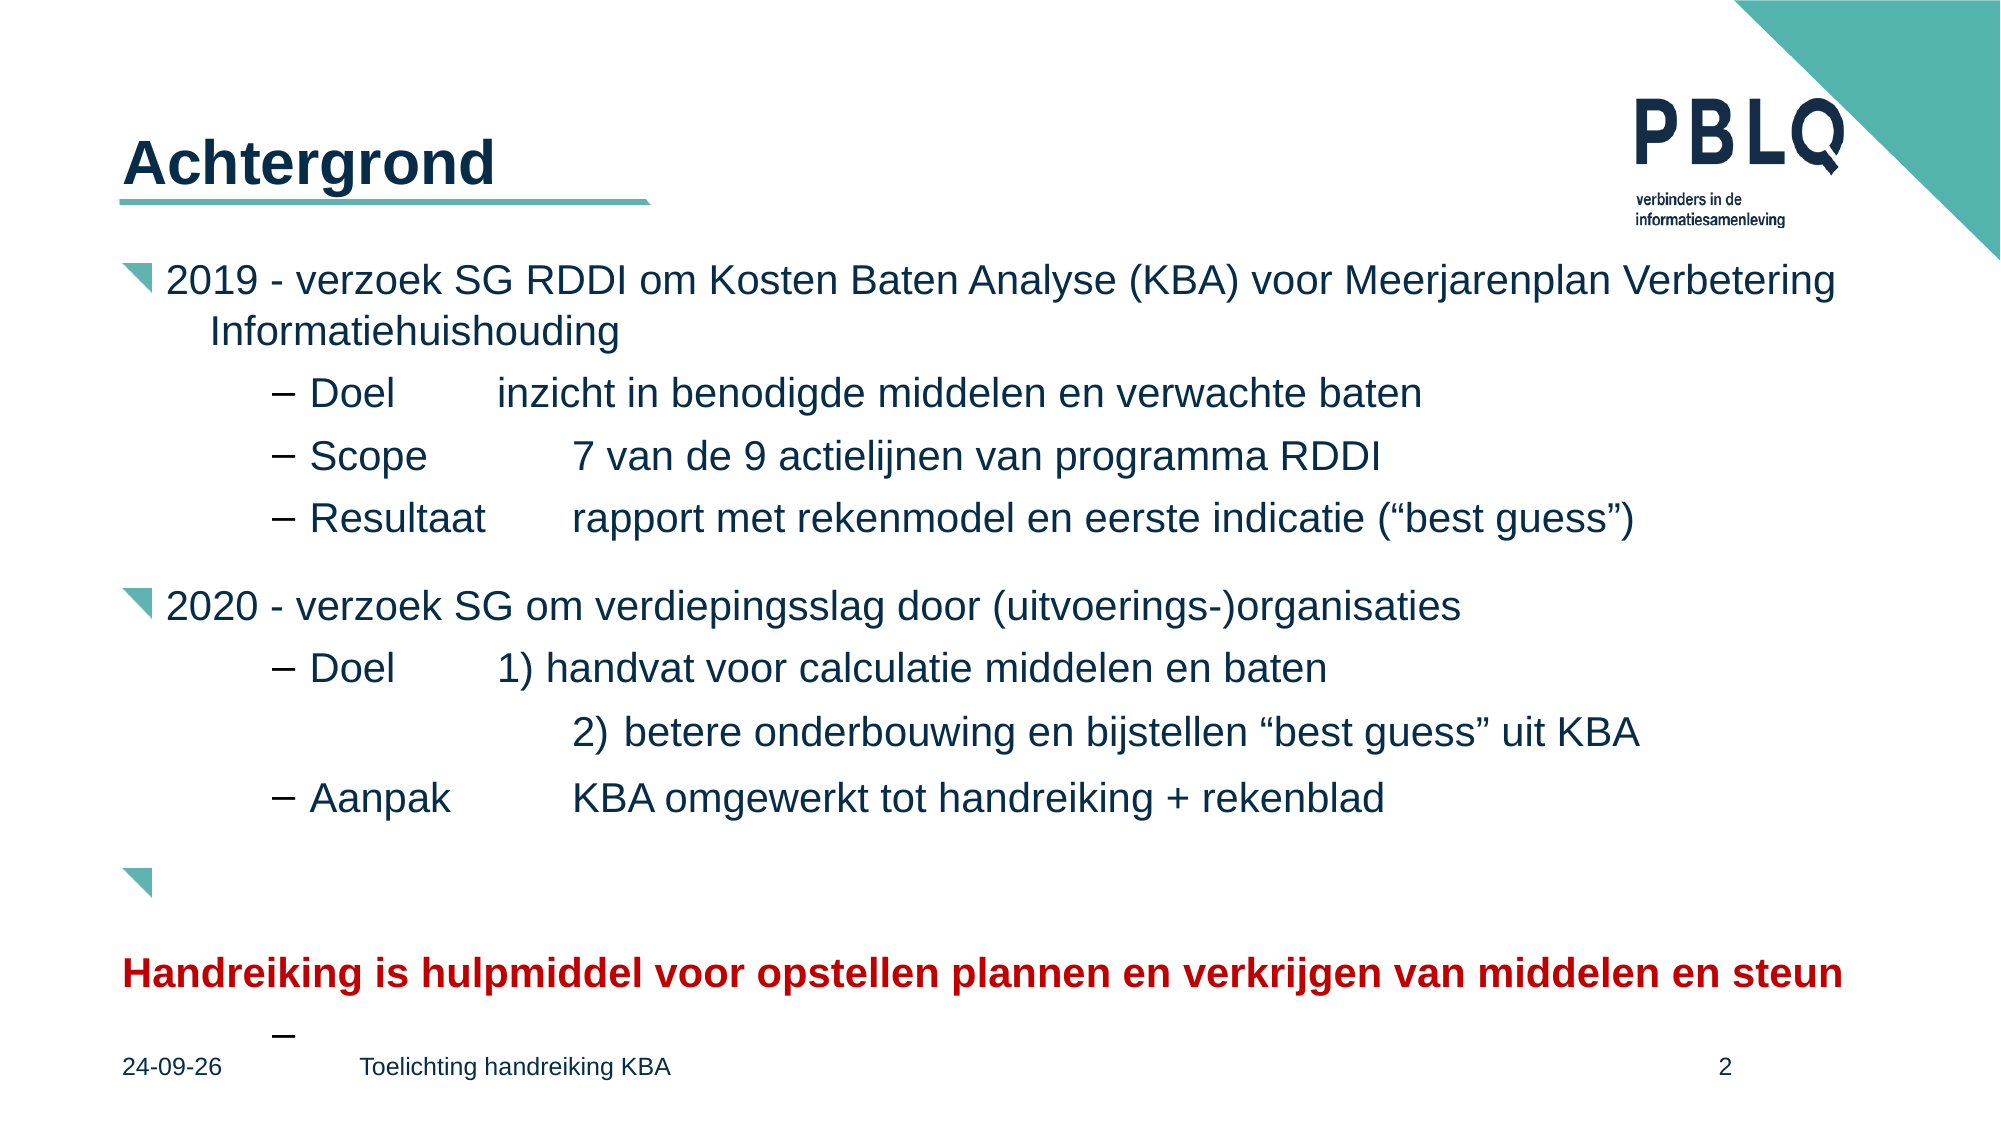

Achtergrond
# 2019 - verzoek SG RDDI om Kosten Baten Analyse (KBA) voor Meerjarenplan Verbetering Informatiehuishouding
Doel		inzicht in benodigde middelen en verwachte baten
Scope 		7 van de 9 actielijnen van programma RDDI
Resultaat 	rapport met rekenmodel en eerste indicatie (“best guess”)
2020 - verzoek SG om verdiepingsslag door (uitvoerings-)organisaties
Doel		1) handvat voor calculatie middelen en baten
		2) betere onderbouwing en bijstellen “best guess” uit KBA
Aanpak 		KBA omgewerkt tot handreiking + rekenblad
Handreiking is hulpmiddel voor opstellen plannen en verkrijgen van middelen en steun
Toelichting handreiking KBA